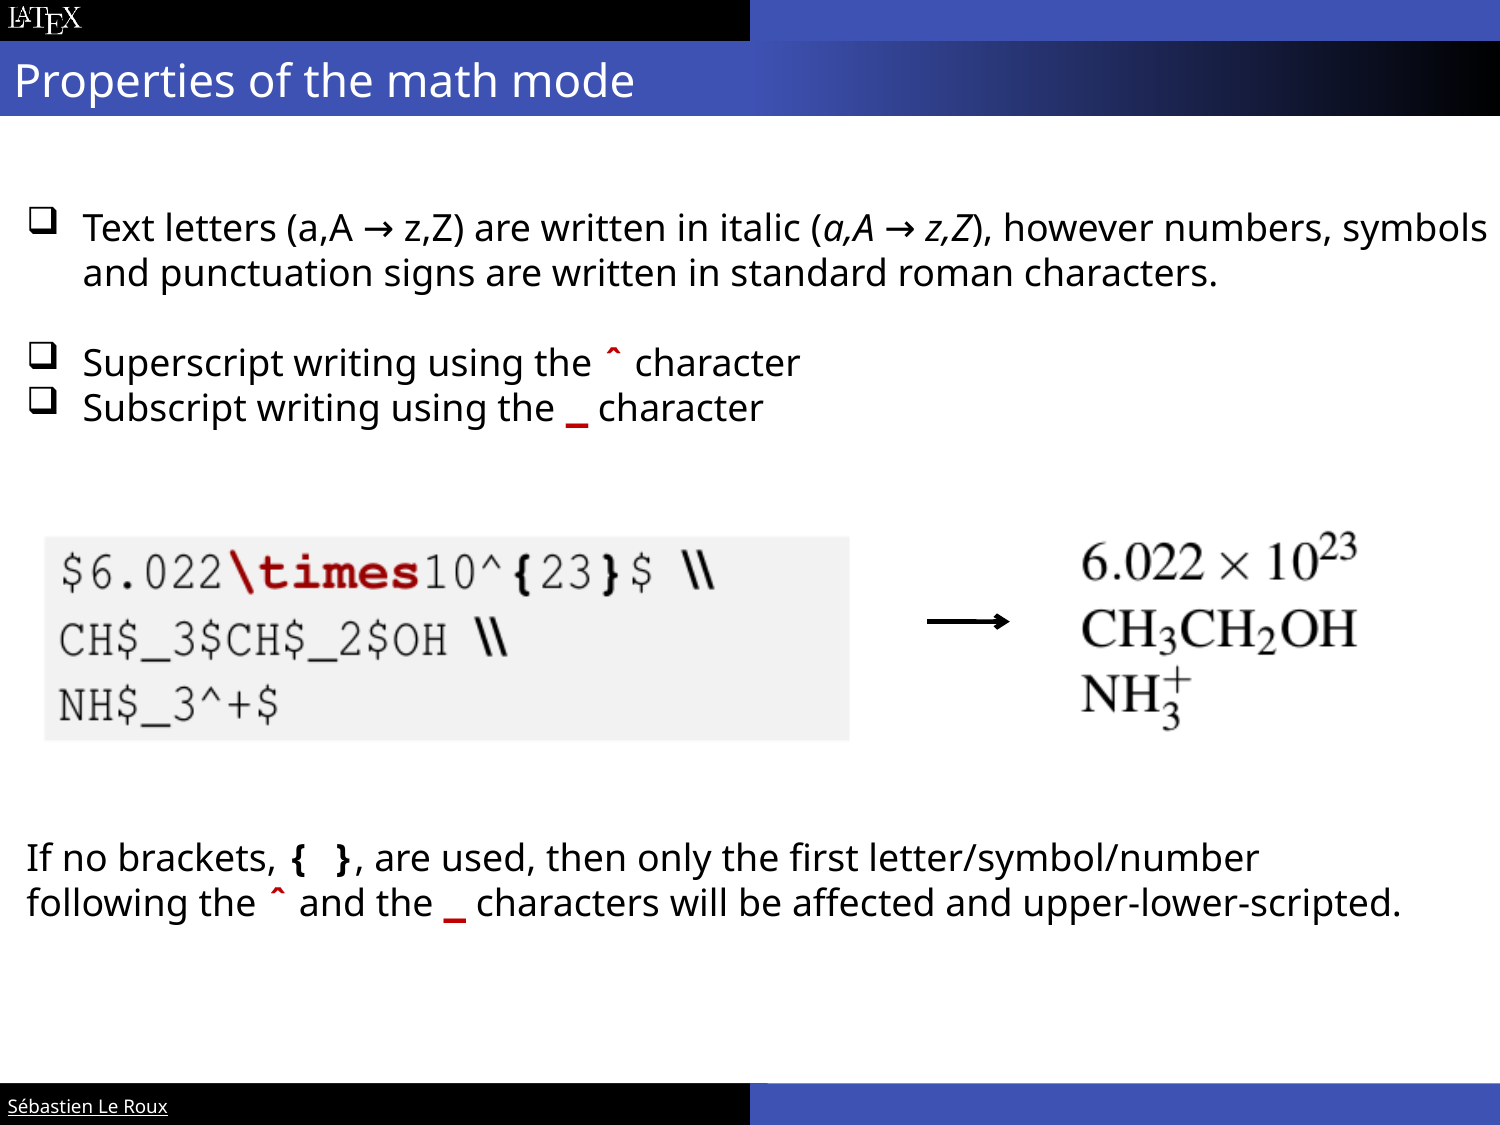

# Properties of the math mode
Text letters (a,A → z,Z) are written in italic (a,A → z,Z), however numbers, symbols and punctuation signs are written in standard roman characters.
Superscript writing using the ˆ character
Subscript writing using the _ character
If no brackets, { }, are used, then only the first letter/symbol/number
following the ˆ and the _ characters will be affected and upper-lower-scripted.